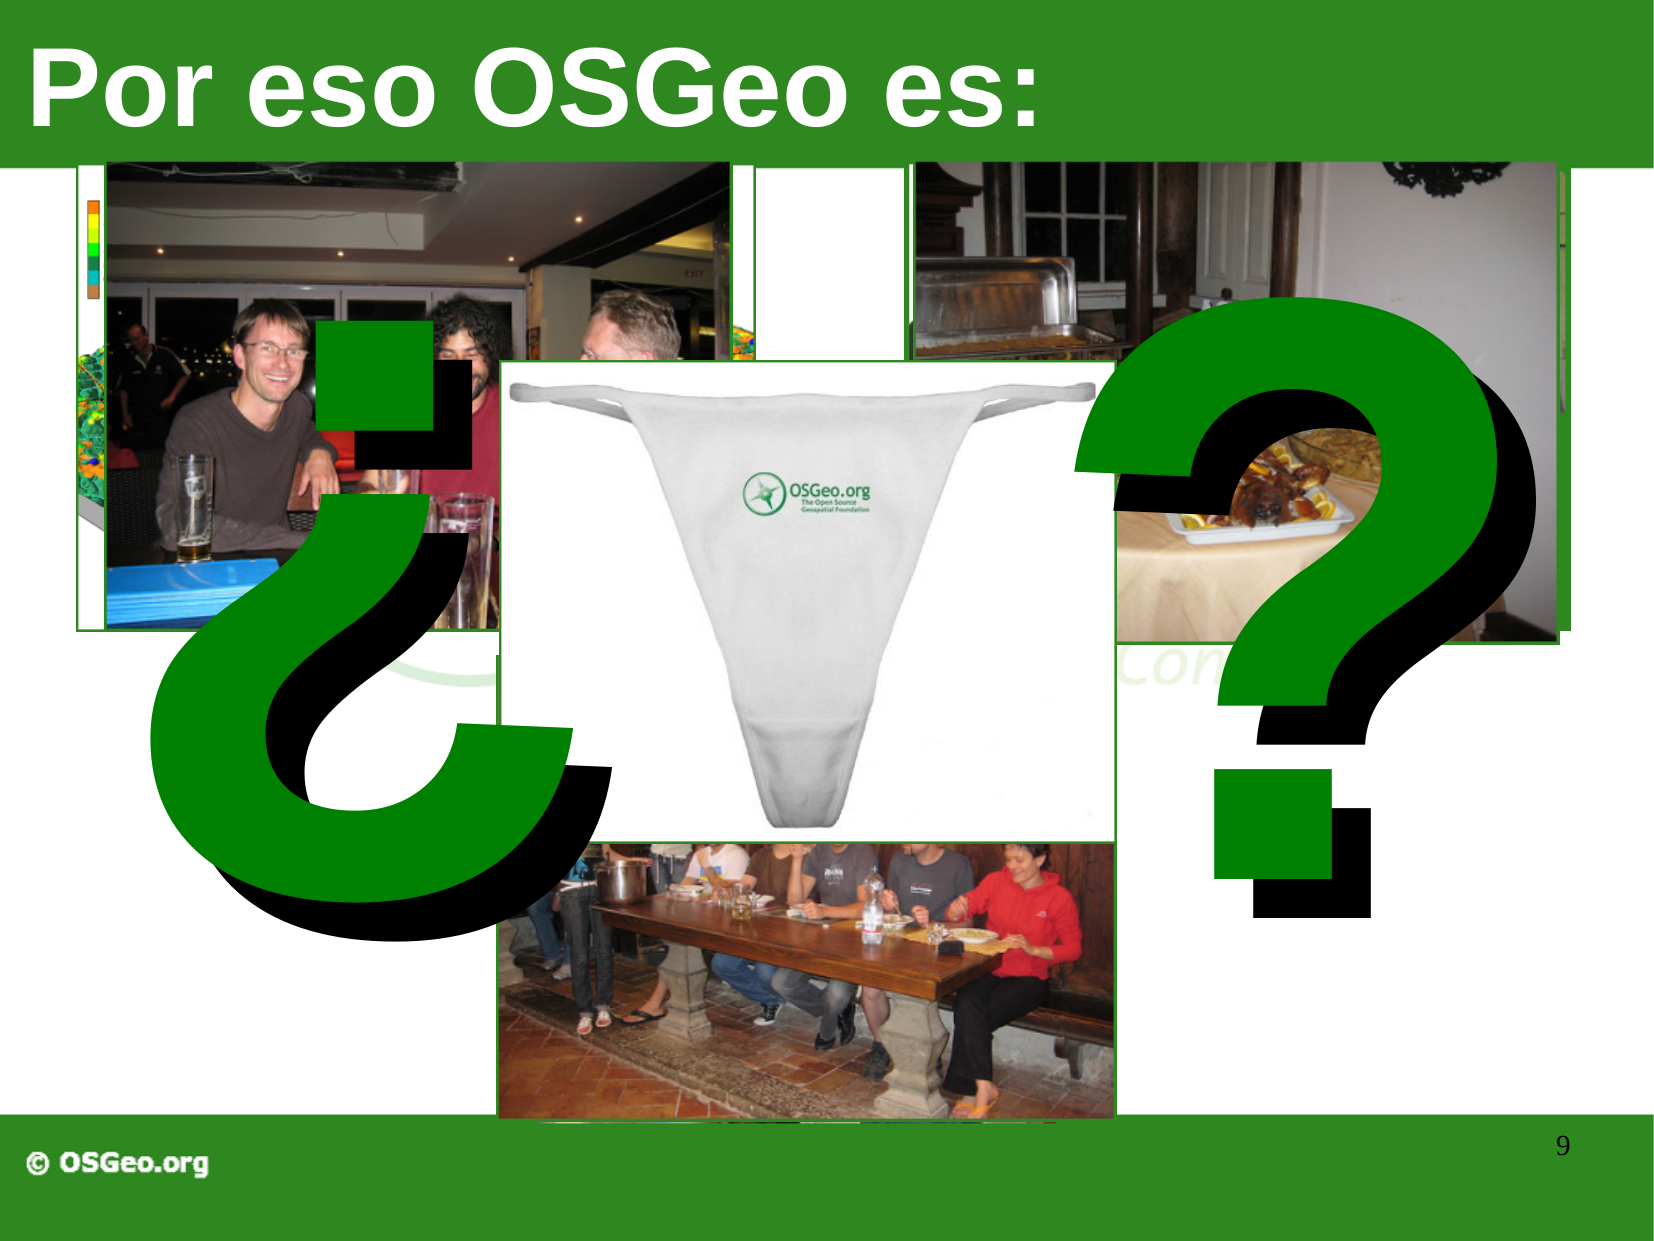

¿
Por eso OSGeo es:
?
9